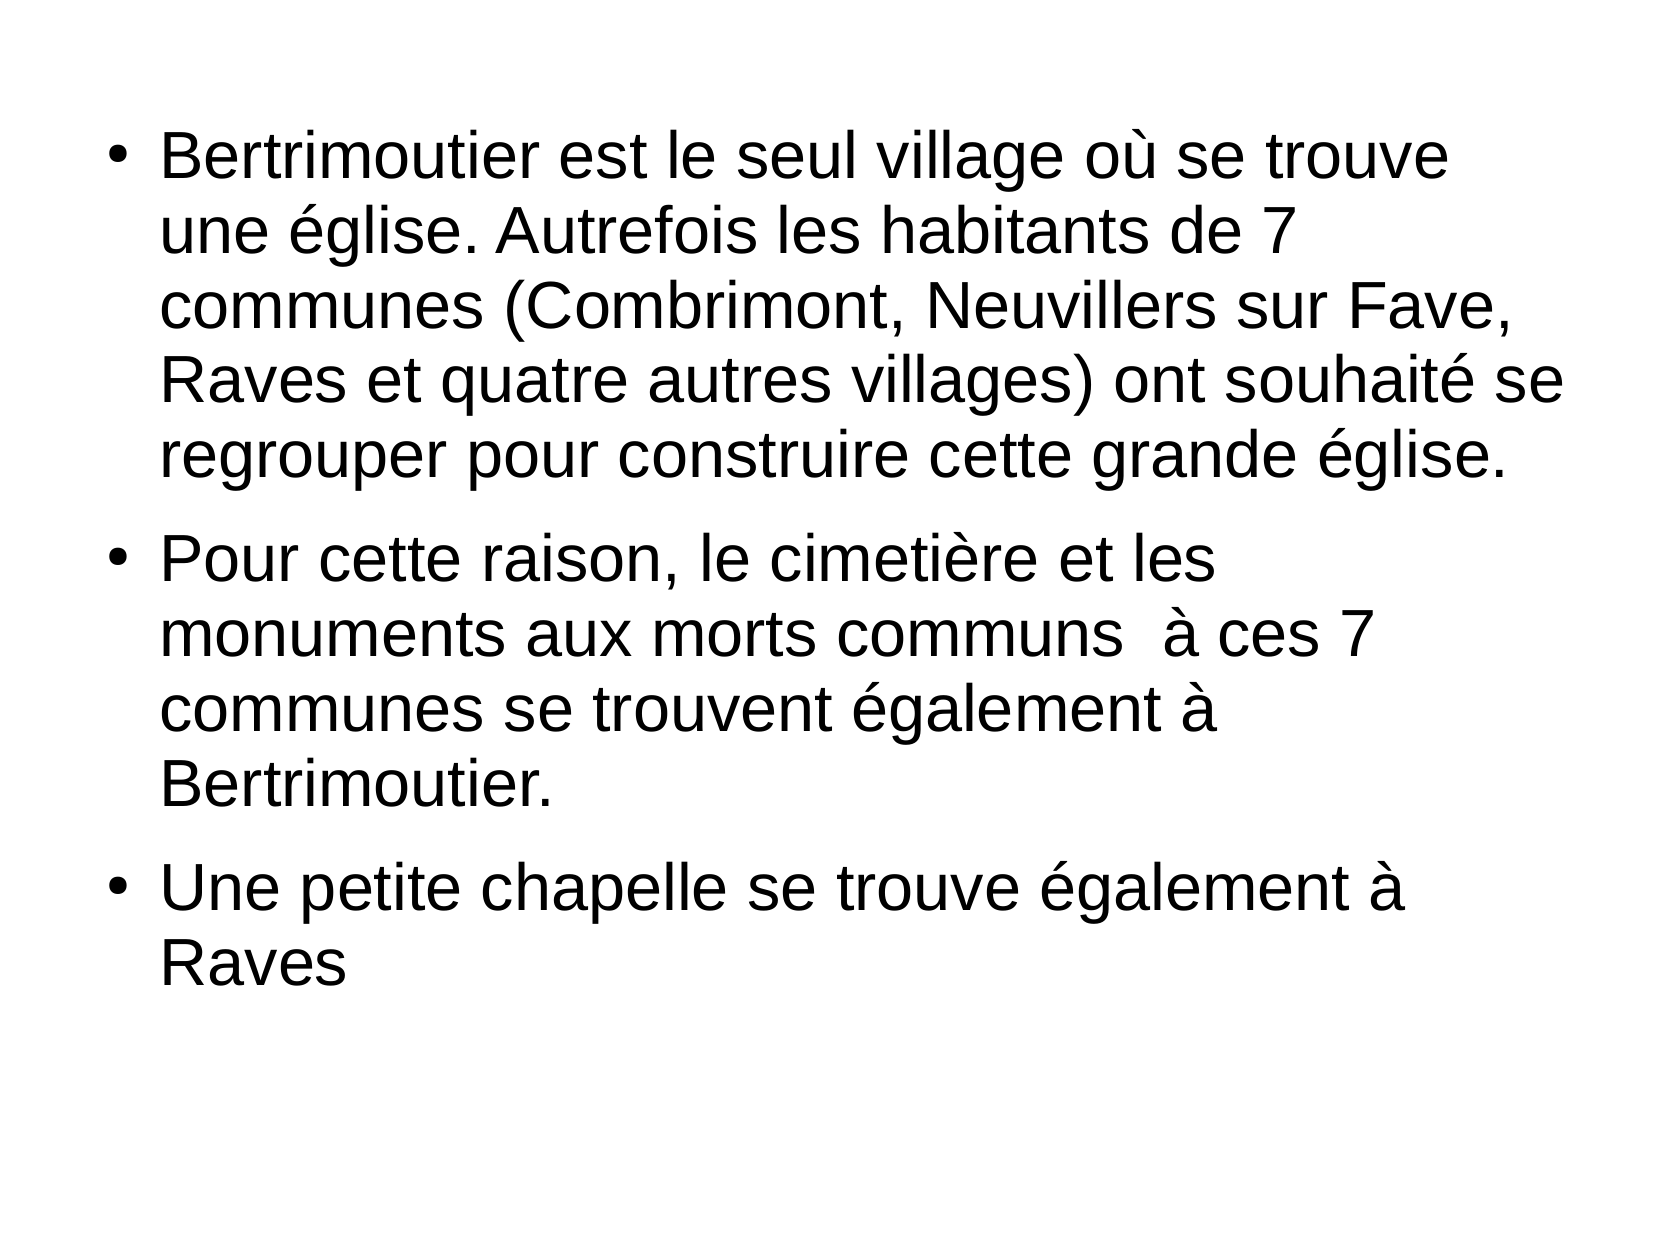

# Bertrimoutier est le seul village où se trouve une église. Autrefois les habitants de 7 communes (Combrimont, Neuvillers sur Fave, Raves et quatre autres villages) ont souhaité se regrouper pour construire cette grande église.
Pour cette raison, le cimetière et les monuments aux morts communs à ces 7 communes se trouvent également à Bertrimoutier.
Une petite chapelle se trouve également à Raves